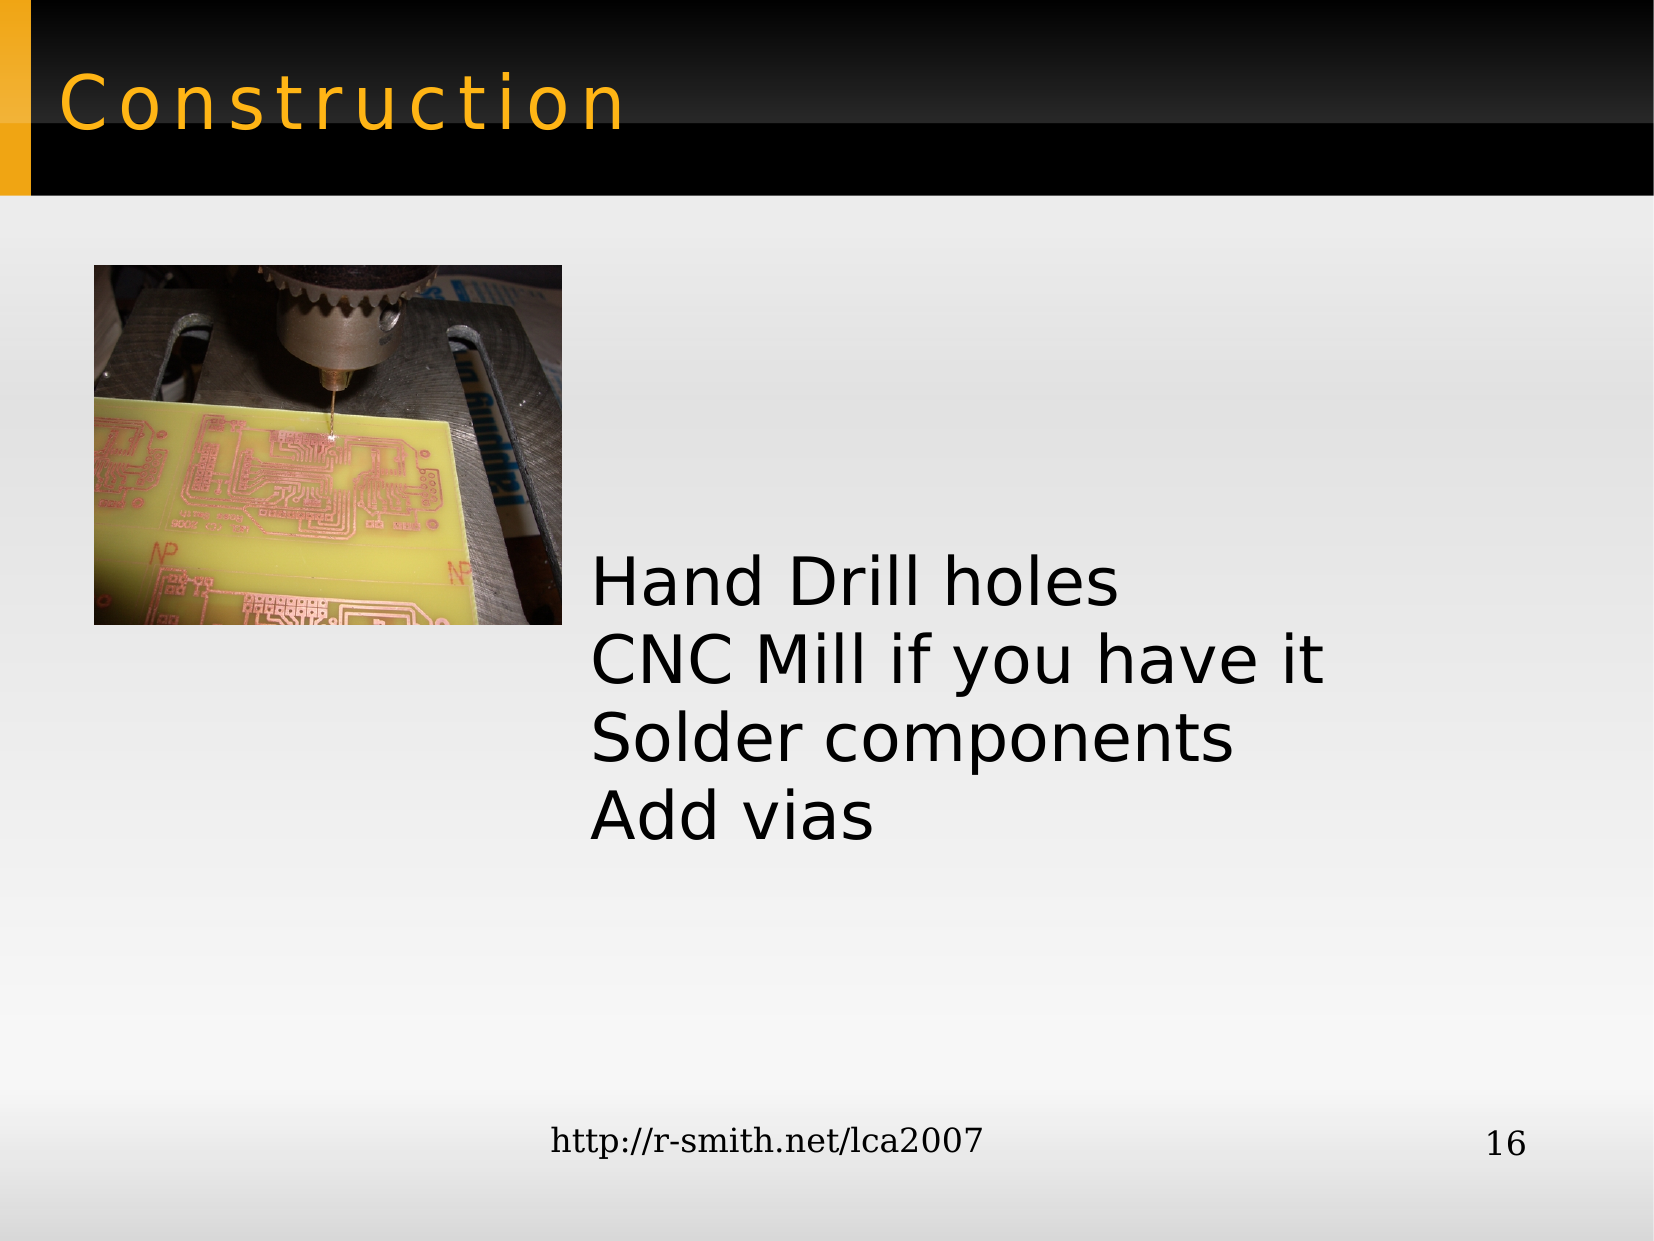

# Construction
Hand Drill holes
CNC Mill if you have it
Solder components
Add vias
http://r-smith.net/lca2007
16